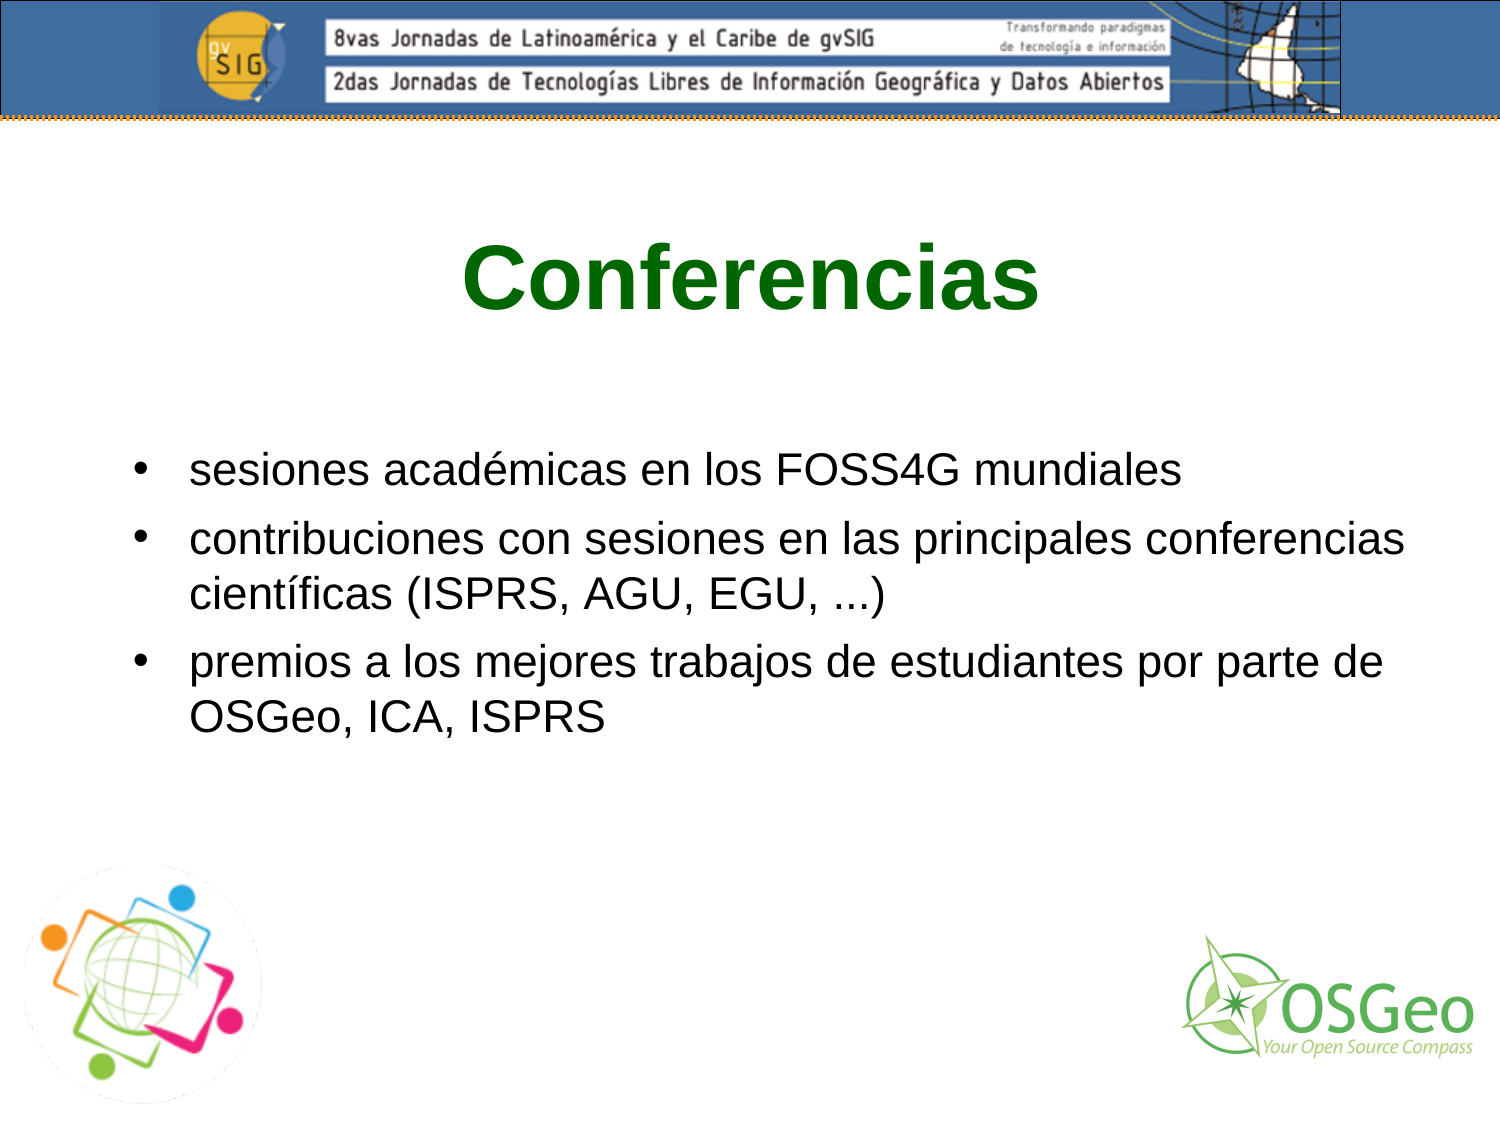

# Conferencias
sesiones académicas en los FOSS4G mundiales
contribuciones con sesiones en las principales conferencias científicas (ISPRS, AGU, EGU, ...)
premios a los mejores trabajos de estudiantes por parte de OSGeo, ICA, ISPRS